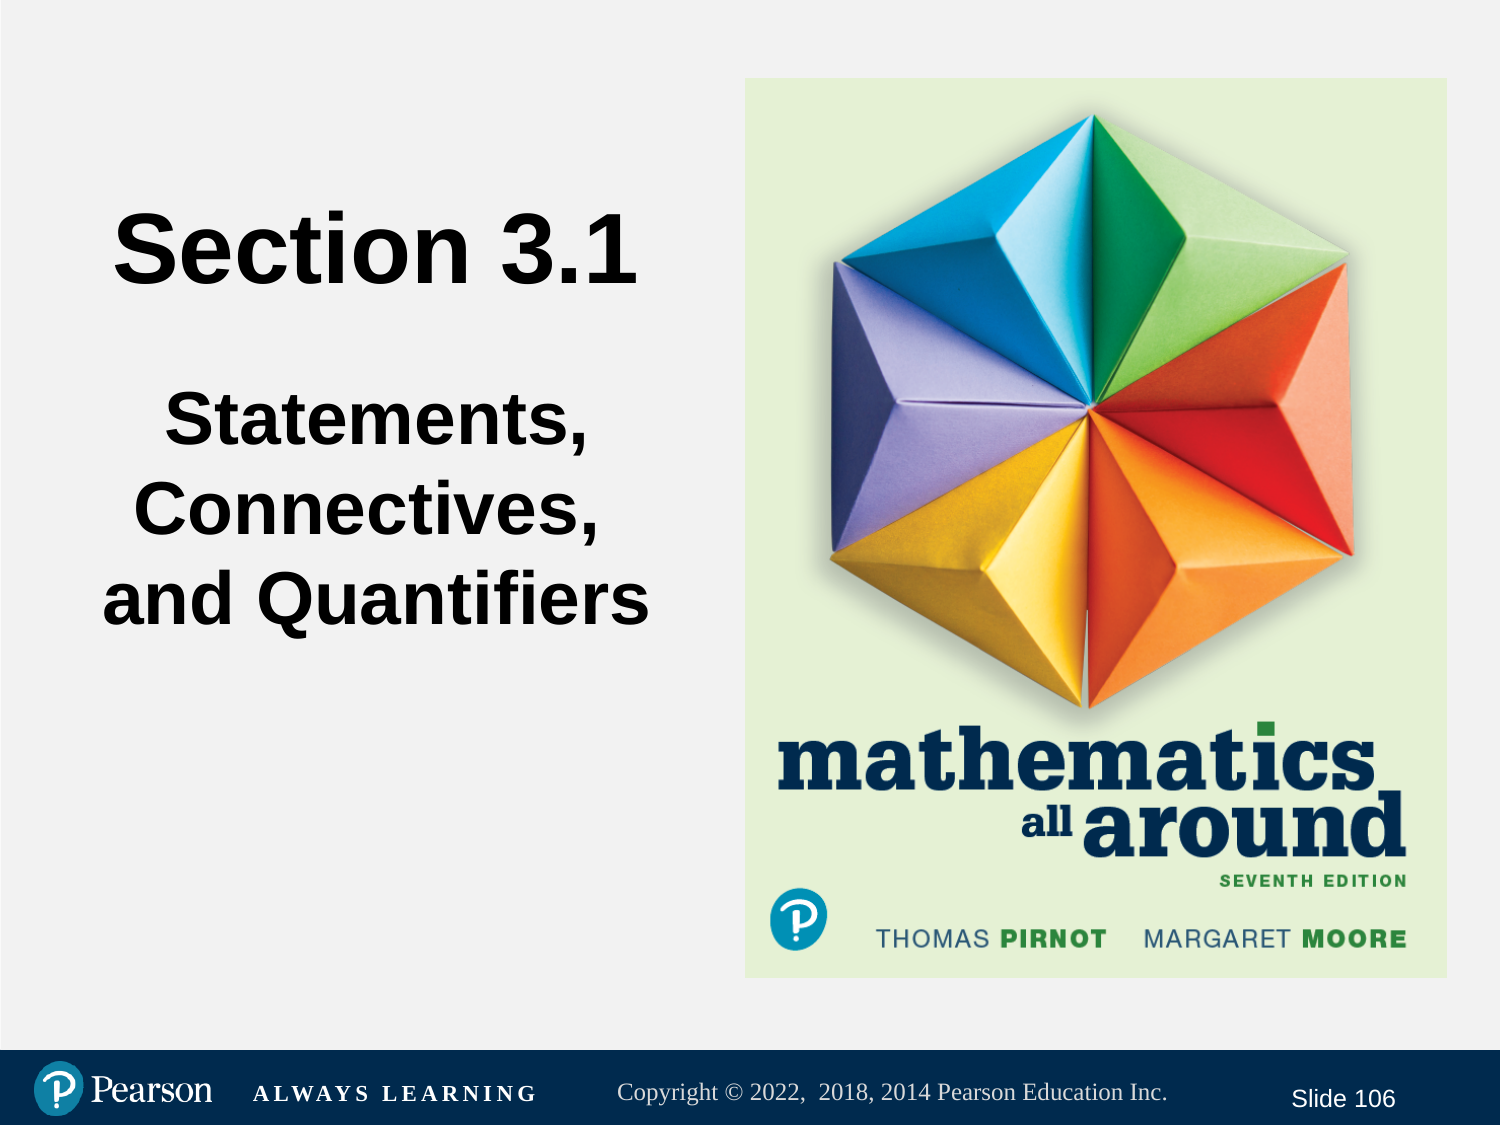

Section 3.1
# Statements, Connectives,  and Quantifiers